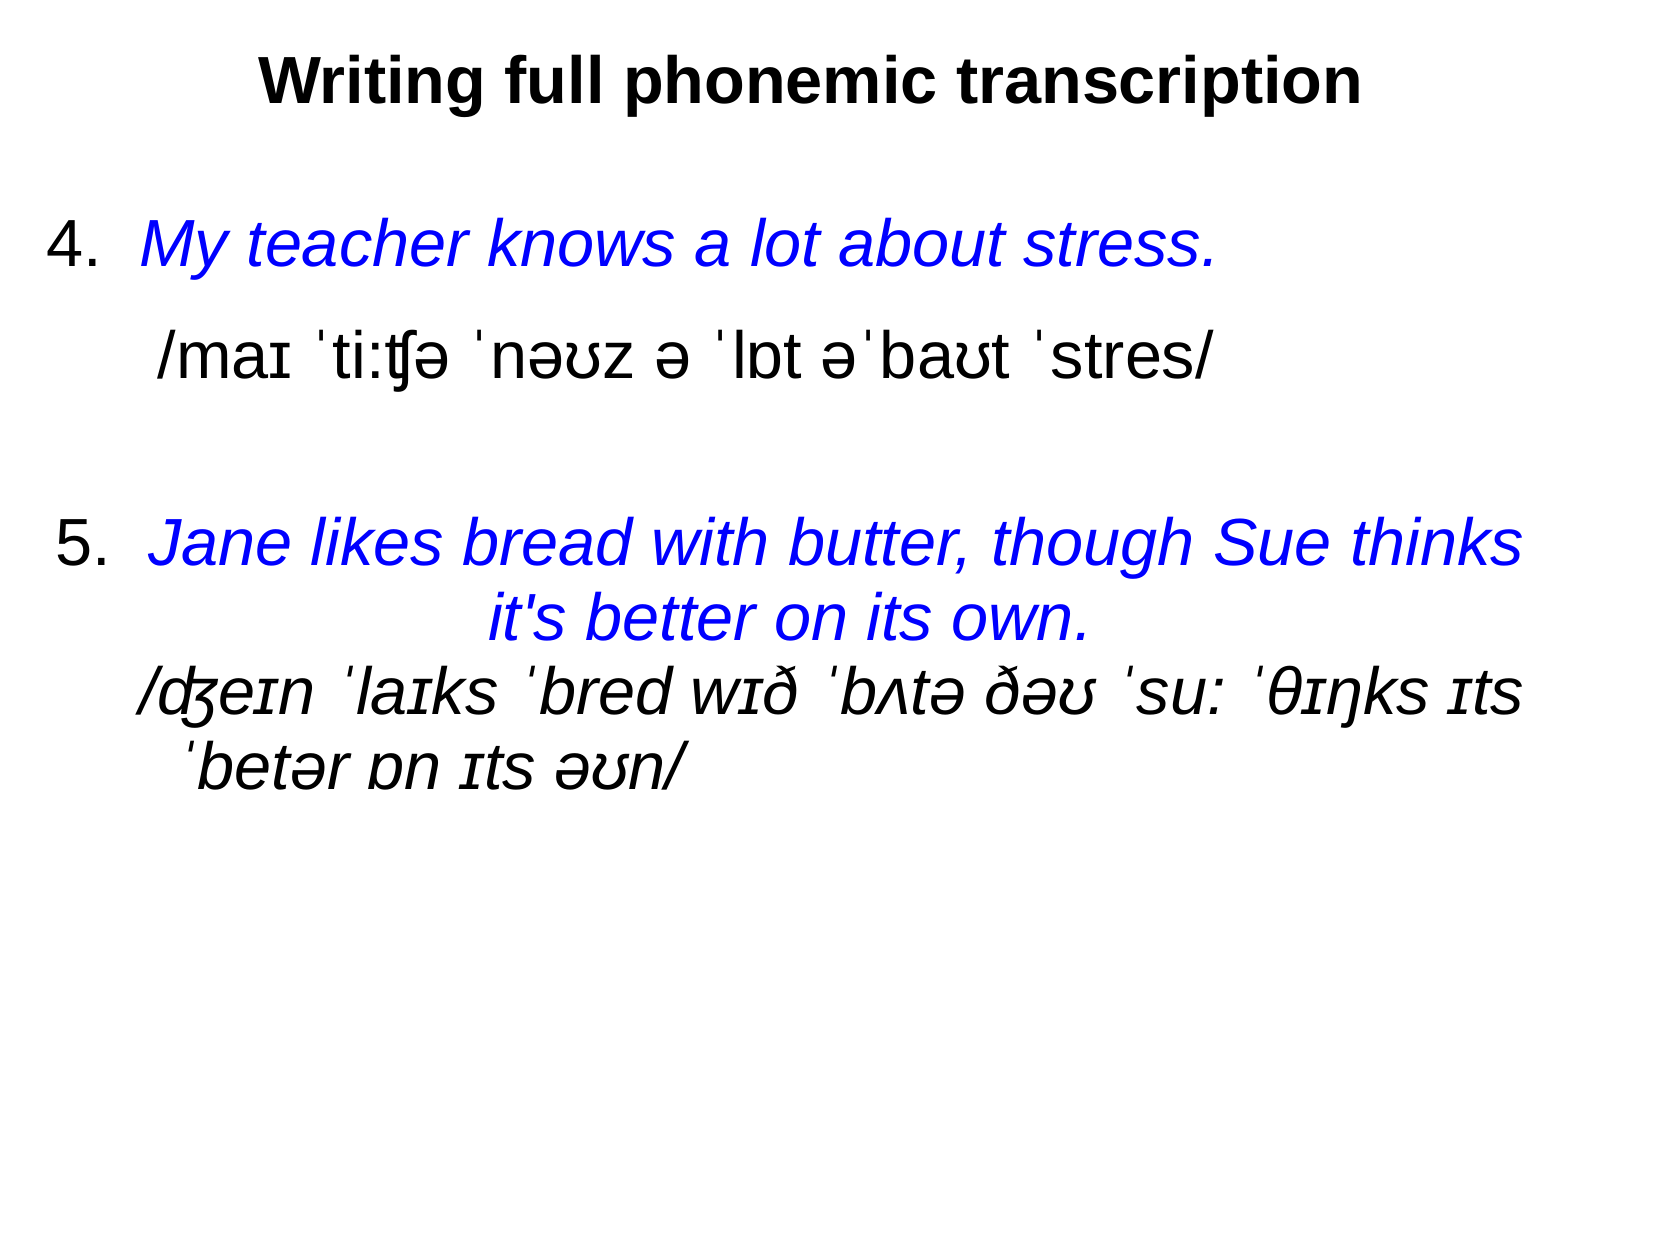

# Writing full phonemic transcription
4. My teacher knows a lot about stress.
 /maɪ ˈti:ʧə ˈnəʊz ə ˈlɒt əˈbaʊt ˈstres/
5. Jane likes bread with butter, though Sue thinks it's better on its own.
 /ʤeɪn ˈlaɪks ˈbred wɪð ˈbʌtə ðəʊ ˈsu: ˈθɪŋks ɪts ˈbetər ɒn ɪts əʊn/